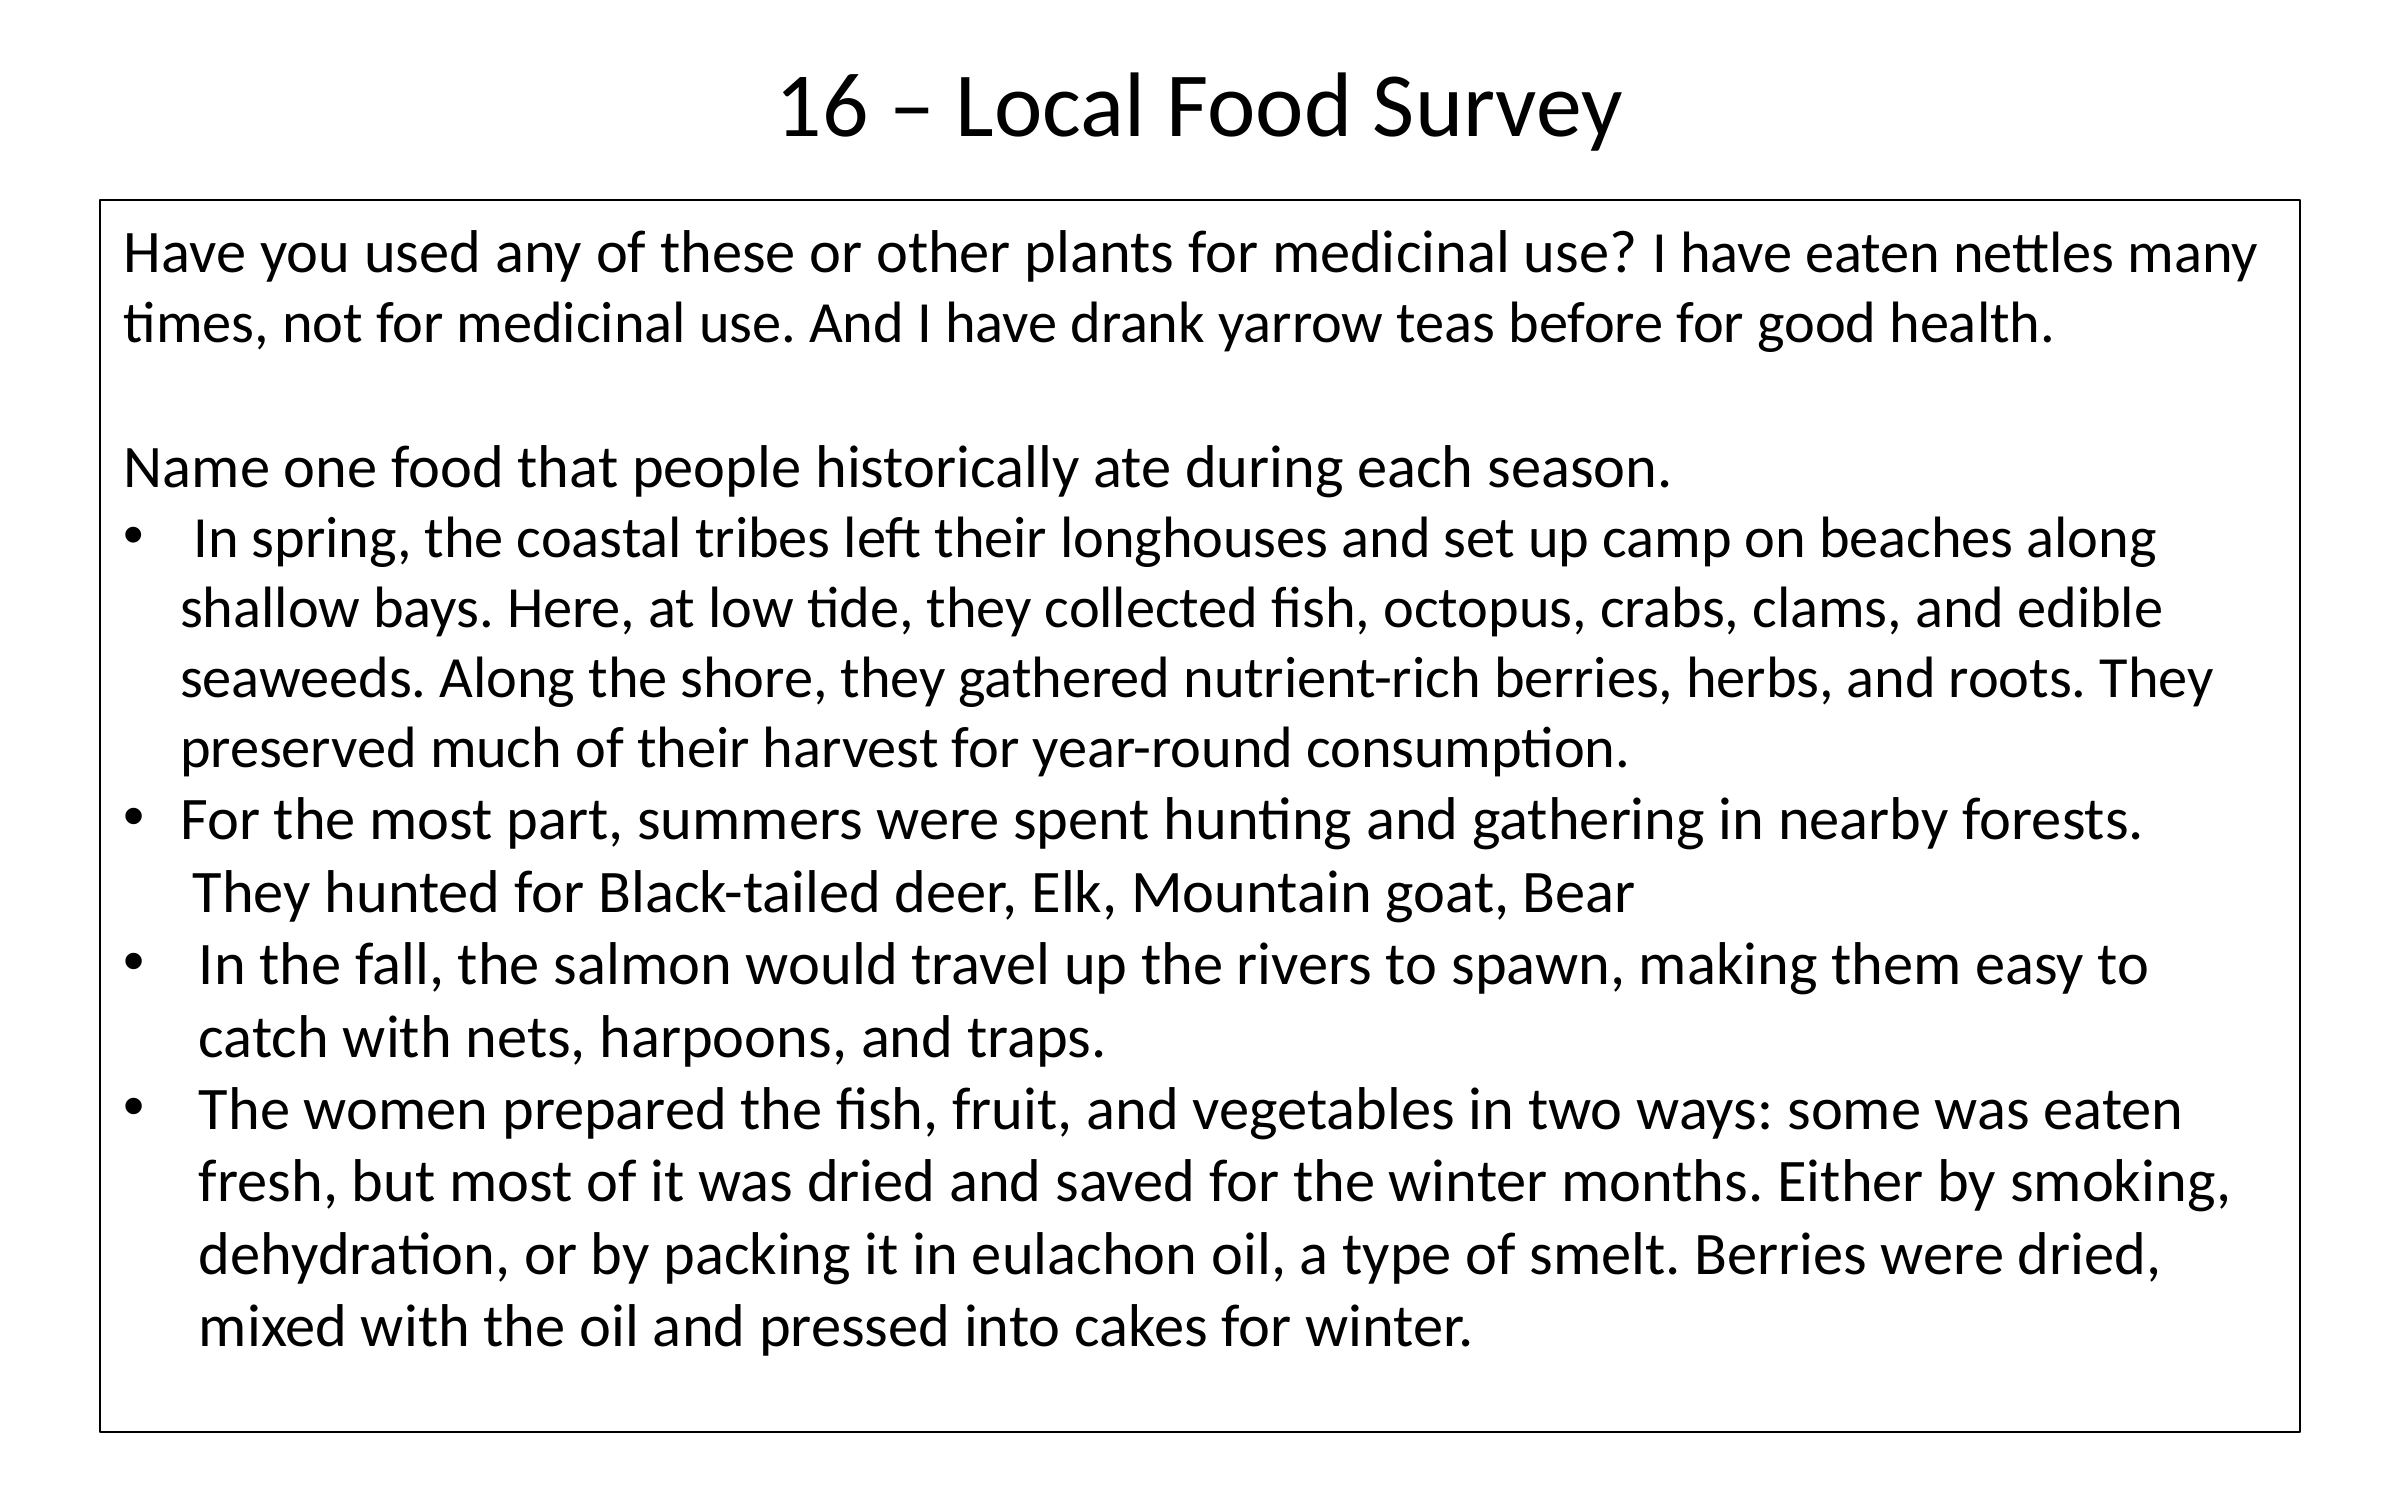

16 – Local Food Survey
Have you used any of these or other plants for medicinal use? I have eaten nettles many times, not for medicinal use. And I have drank yarrow teas before for good health.
Name one food that people historically ate during each season.
 In spring, the coastal tribes left their longhouses and set up camp on beaches along shallow bays. Here, at low tide, they collected fish, octopus, crabs, clams, and edible seaweeds. Along the shore, they gathered nutrient-rich berries, herbs, and roots. They preserved much of their harvest for year-round consumption.
For the most part, summers were spent hunting and gathering in nearby forests.
 They hunted for Black-tailed deer, Elk, Mountain goat, Bear
In the fall, the salmon would travel up the rivers to spawn, making them easy to catch with nets, harpoons, and traps.
The women prepared the fish, fruit, and vegetables in two ways: some was eaten fresh, but most of it was dried and saved for the winter months. Either by smoking, dehydration, or by packing it in eulachon oil, a type of smelt. Berries were dried, mixed with the oil and pressed into cakes for winter.